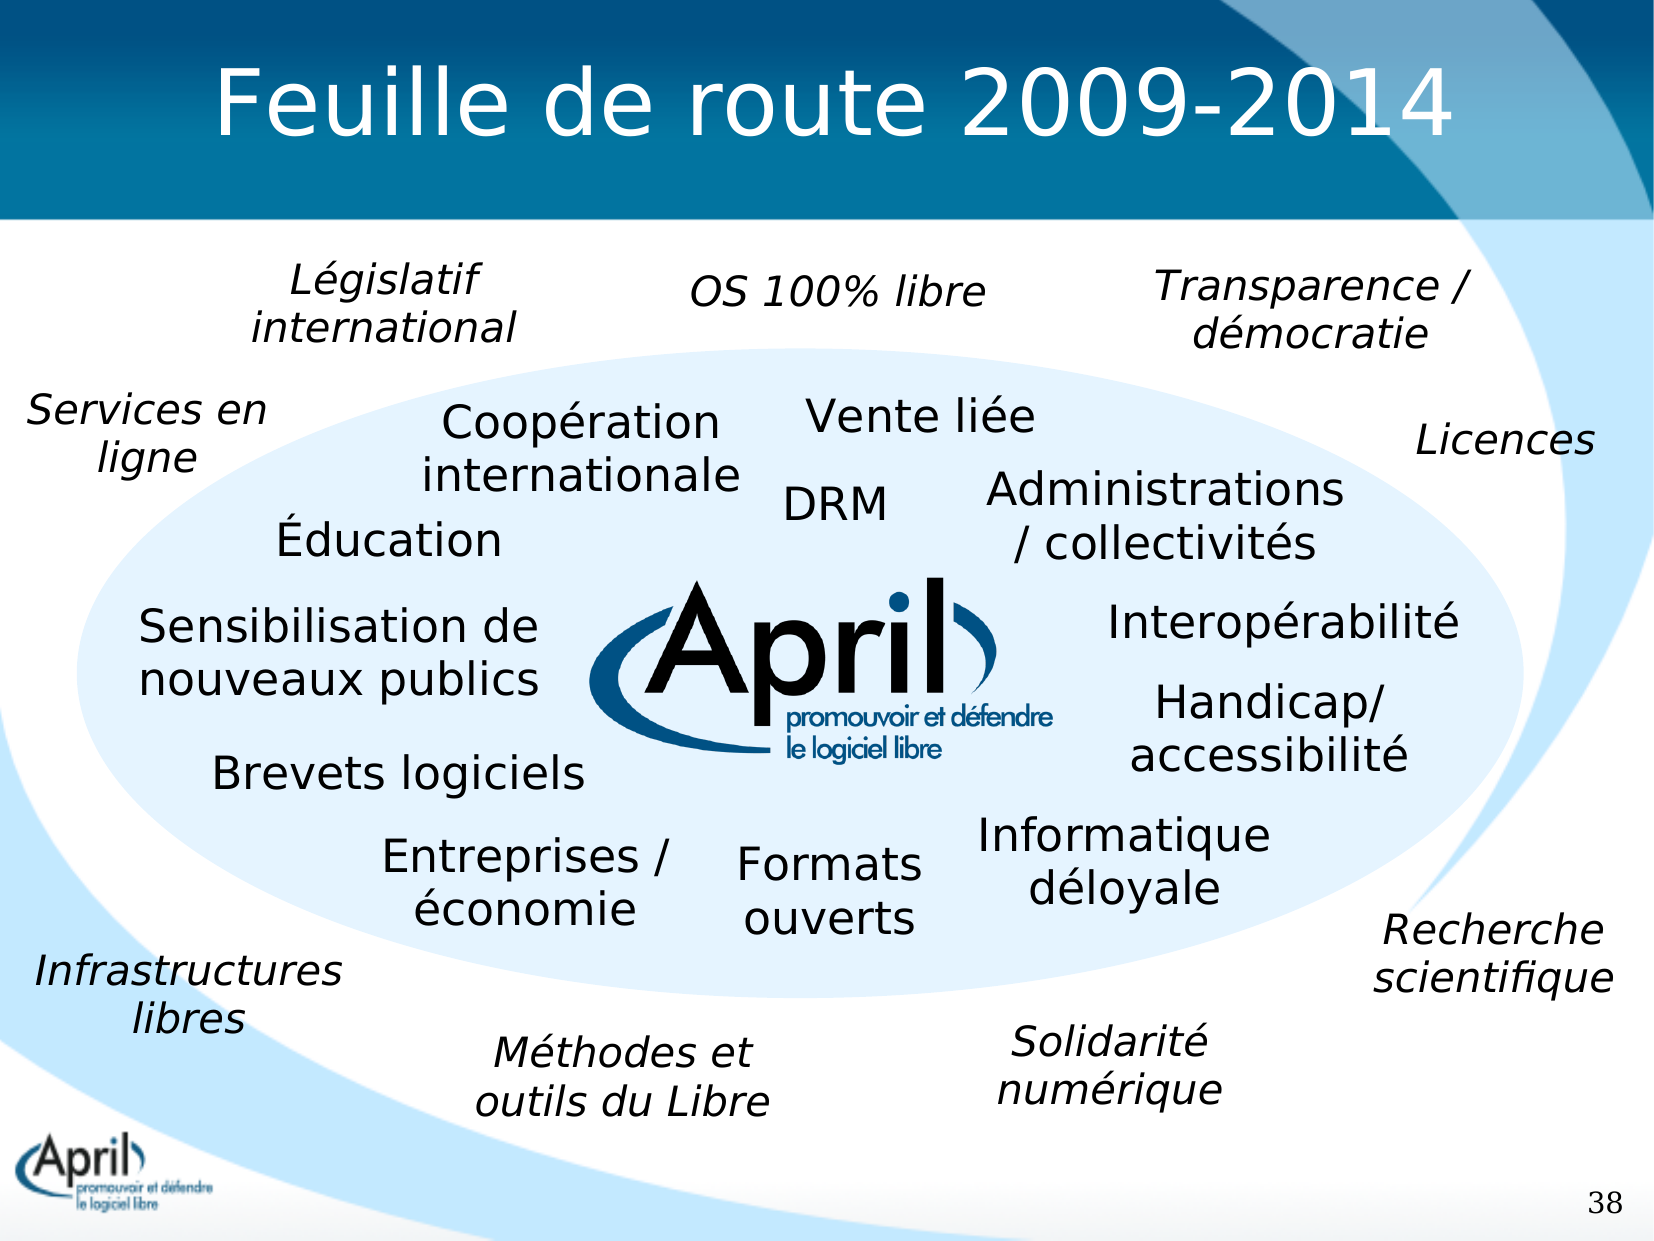

# Feuille de route 2009-2014
Législatif international
OS 100% libre
Transparence / démocratie
Services en ligne
Vente liée
Licences
Coopération internationale
Administrations / collectivités
DRM
Éducation
Interopérabilité
Sensibilisation de nouveaux publics
Handicap/
accessibilité
Brevets logiciels
Informatique déloyale
Entreprises / économie
Formats ouverts
Recherche scientifique
Infrastructures libres
Méthodes et outils du Libre
Solidarité numérique
38